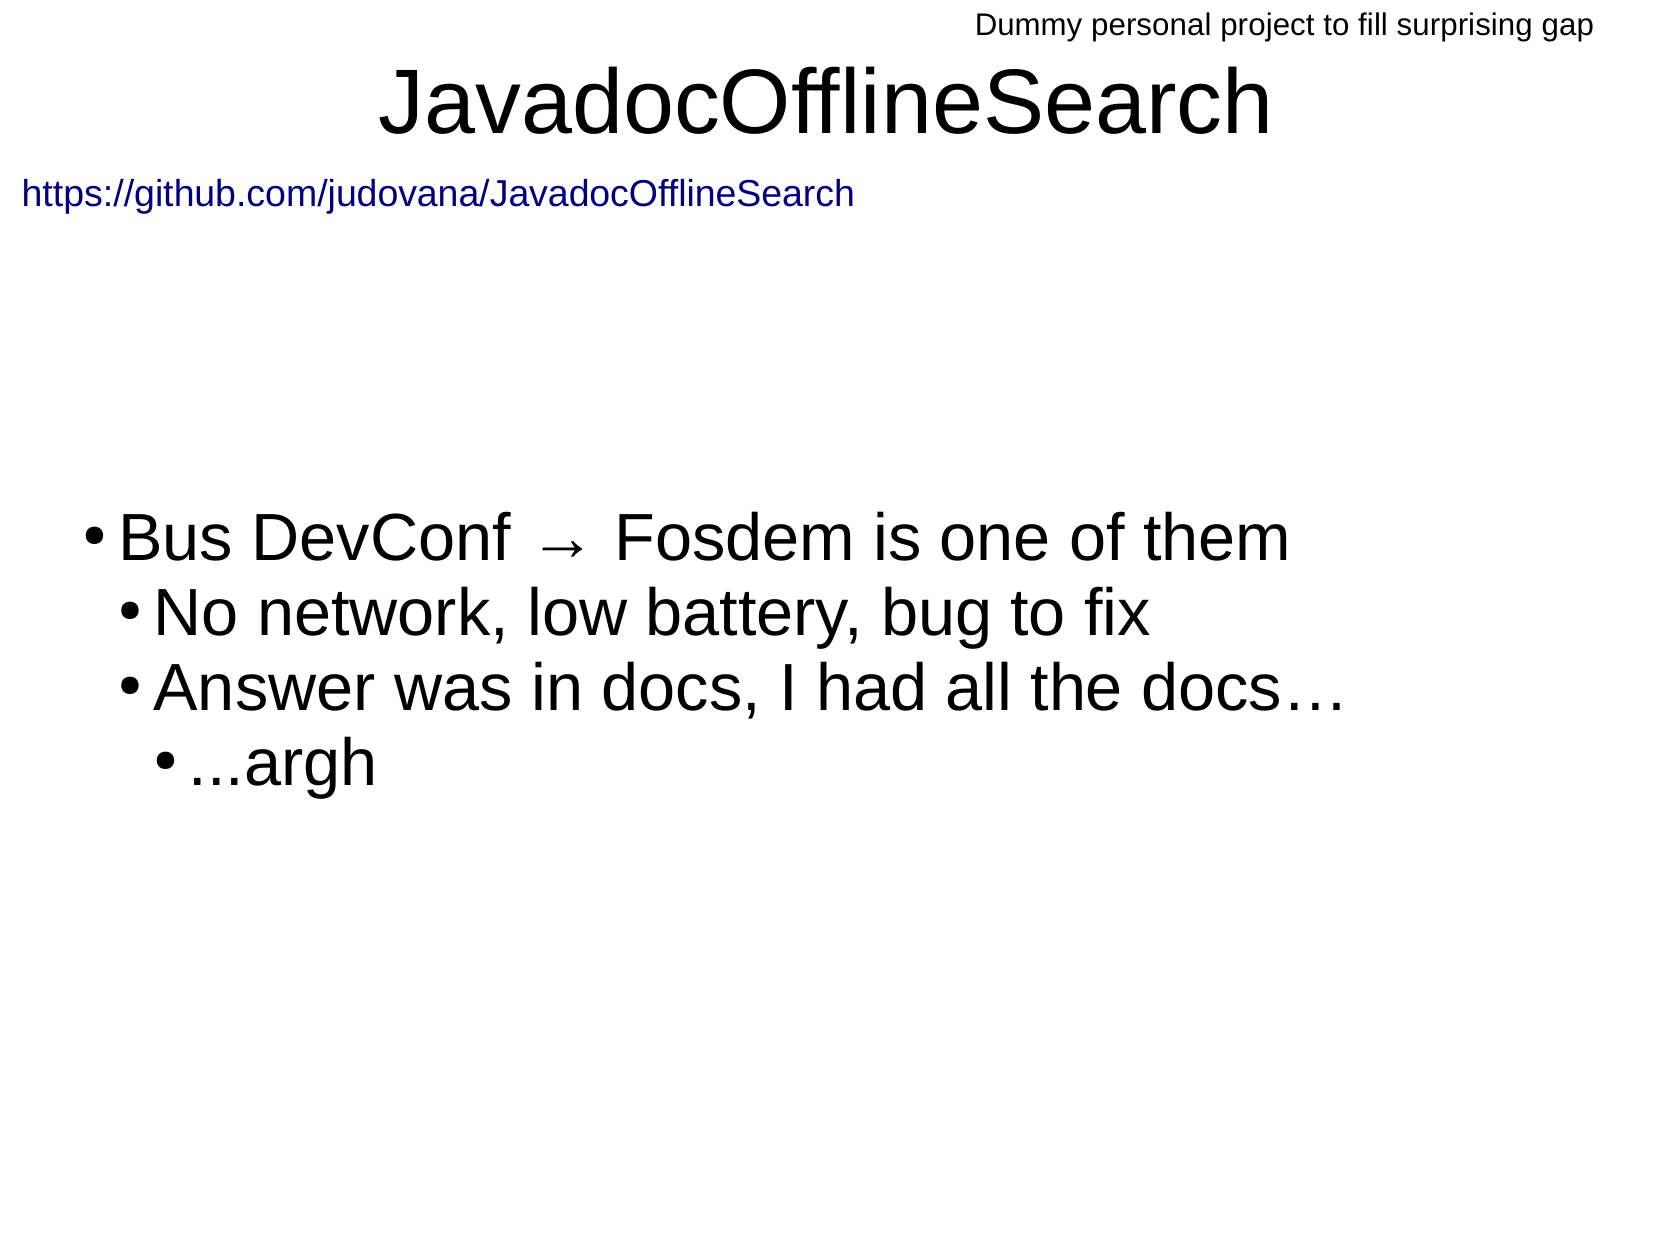

Dummy personal project to fill surprising gap
# JavadocOfflineSearch
https://github.com/judovana/JavadocOfflineSearch
Bus DevConf → Fosdem is one of them
No network, low battery, bug to fix
Answer was in docs, I had all the docs…
...argh